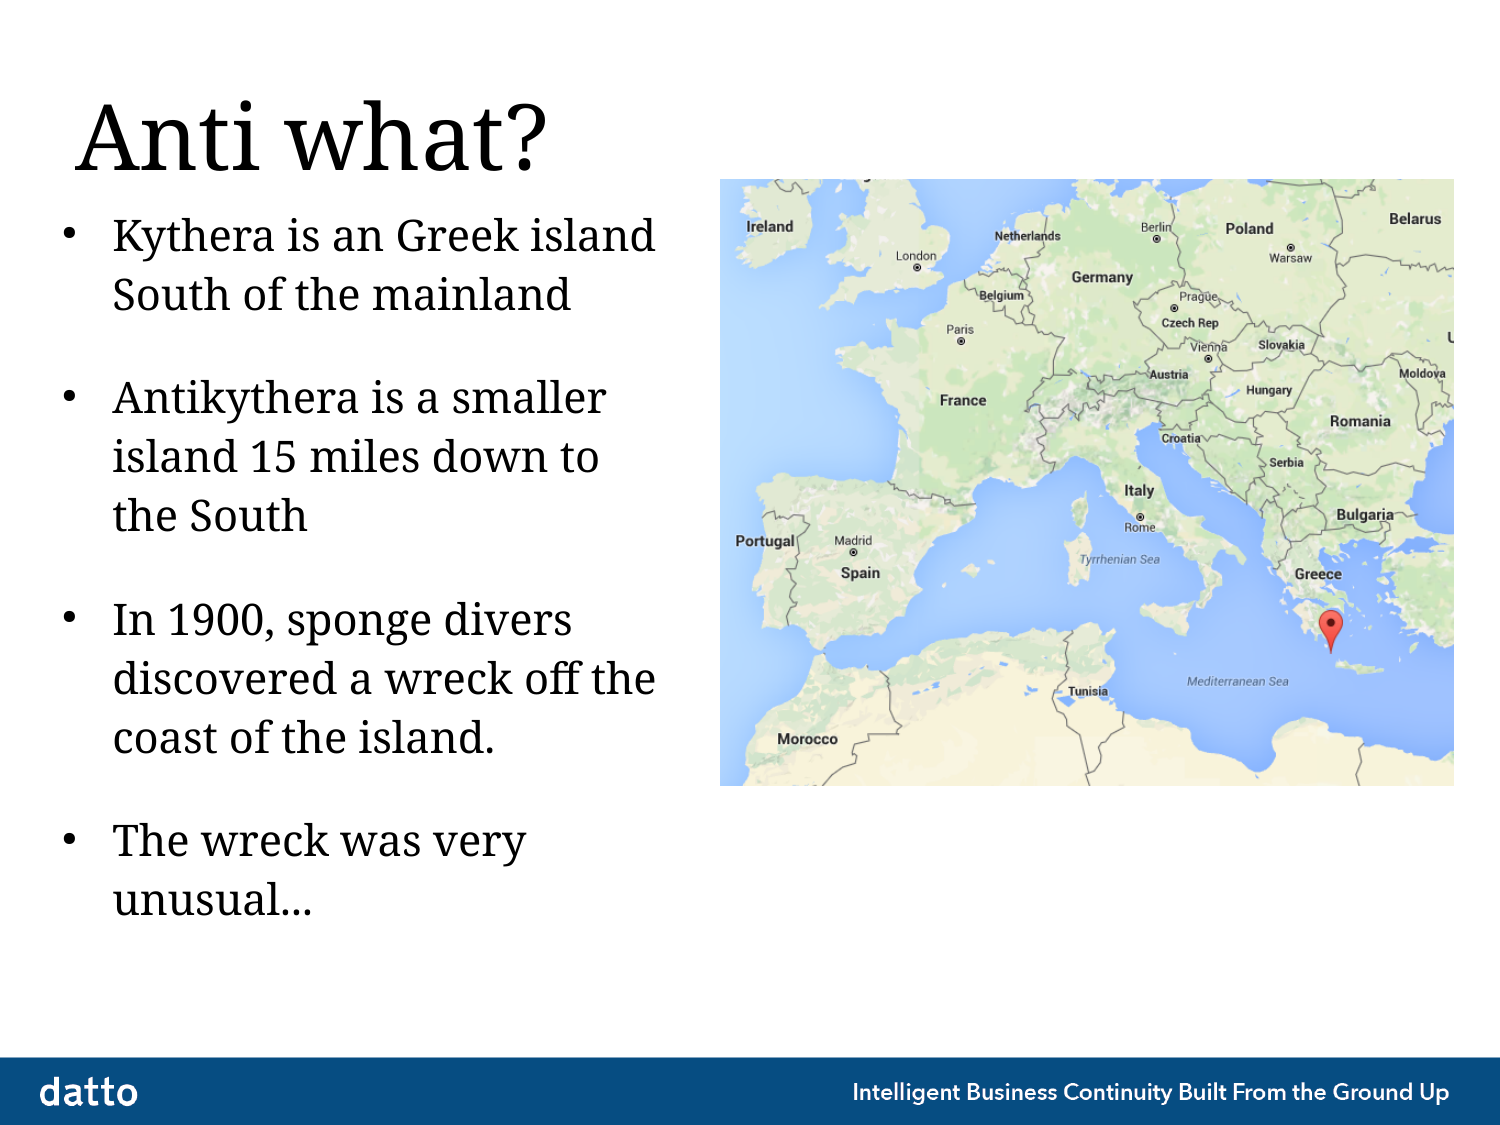

# Anti what?
Kythera is an Greek island South of the mainland
Antikythera is a smaller island 15 miles down to the South
In 1900, sponge divers discovered a wreck off the coast of the island.
The wreck was very unusual...